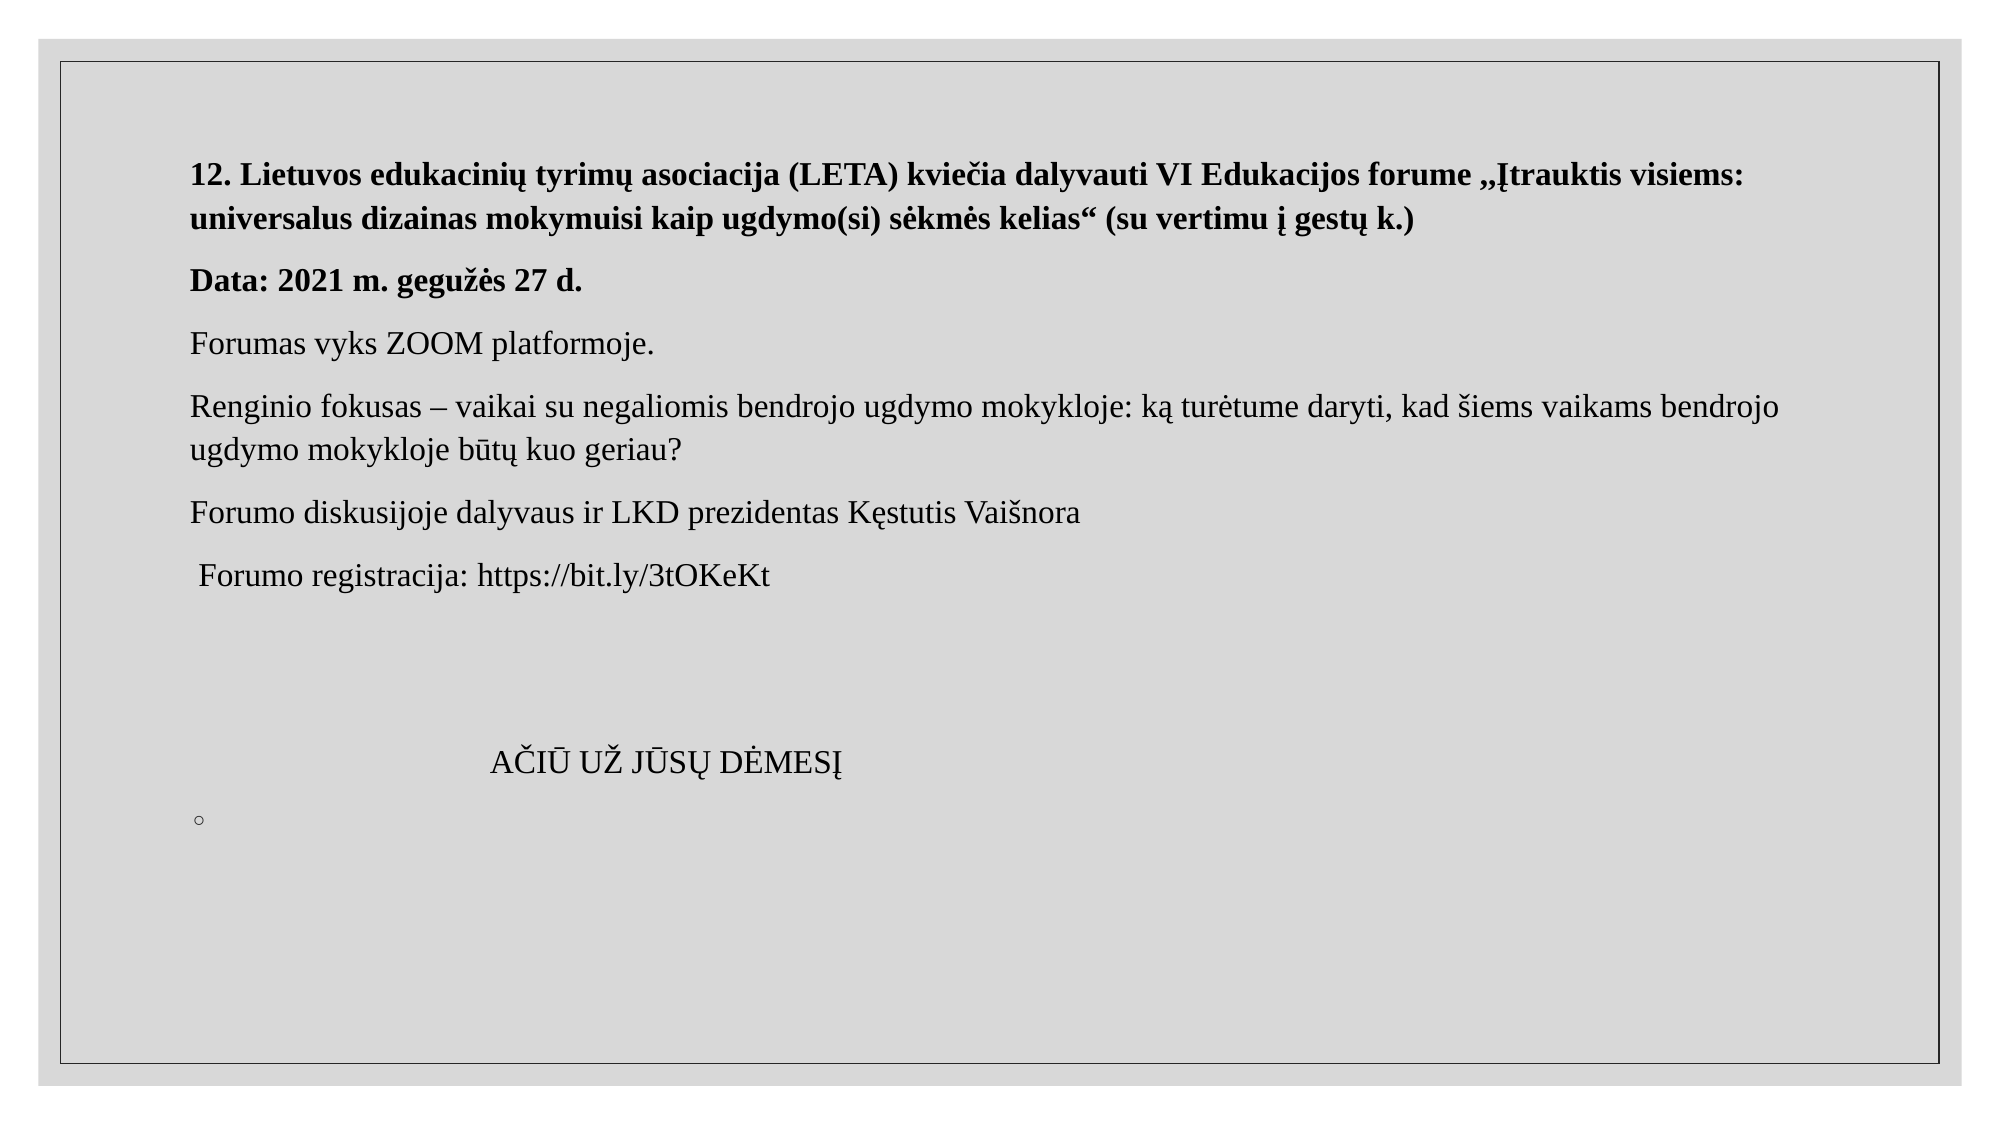

# 12. Lietuvos edukacinių tyrimų asociacija (LETA) kviečia dalyvauti VI Edukacijos forume ,,Įtrauktis visiems: universalus dizainas mokymuisi kaip ugdymo(si) sėkmės kelias“ (su vertimu į gestų k.)
Data: 2021 m. gegužės 27 d.
Forumas vyks ZOOM platformoje.
Renginio fokusas – vaikai su negaliomis bendrojo ugdymo mokykloje: ką turėtume daryti, kad šiems vaikams bendrojo ugdymo mokykloje būtų kuo geriau?
Forumo diskusijoje dalyvaus ir LKD prezidentas Kęstutis Vaišnora
 Forumo registracija: https://bit.ly/3tOKeKt
				AČIŪ UŽ JŪSŲ DĖMESĮ